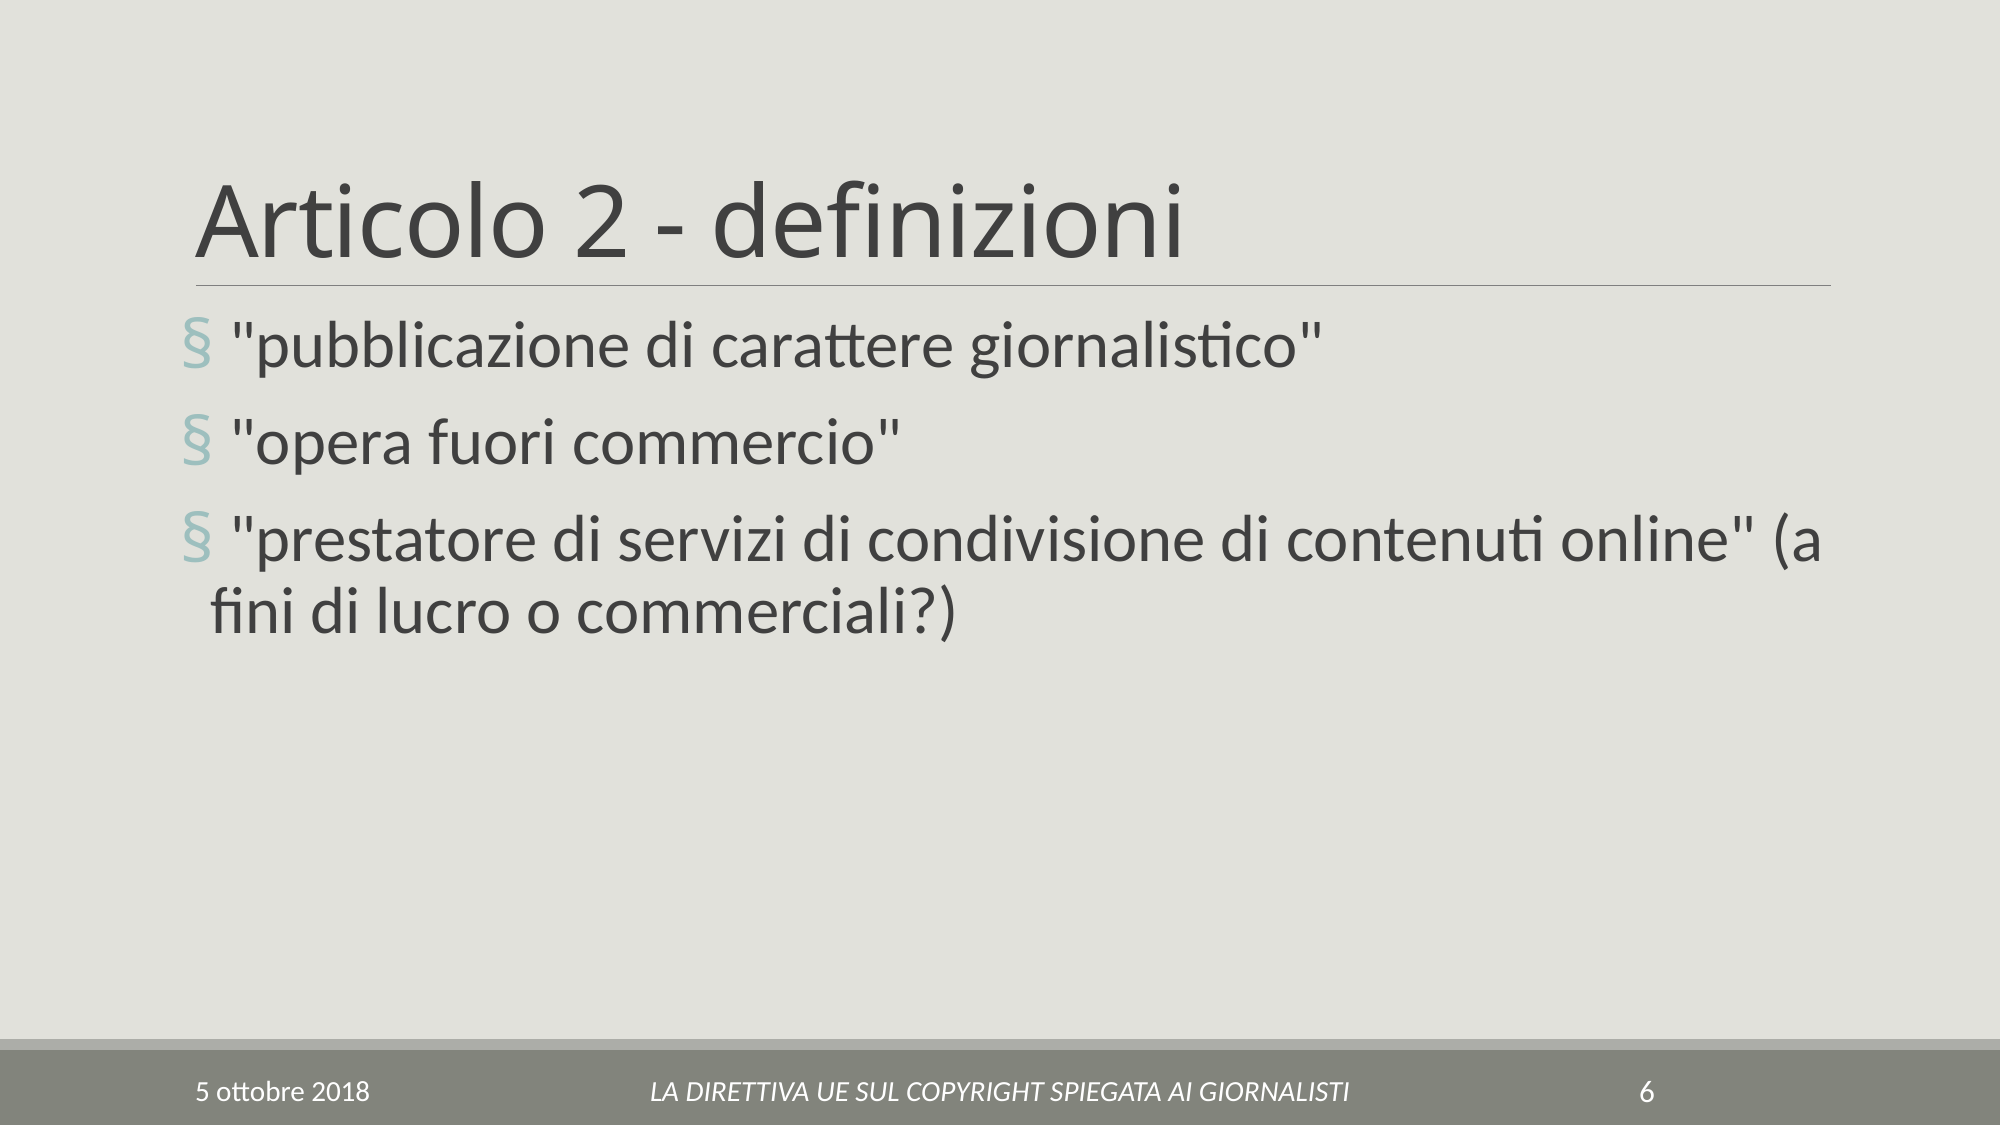

# Articolo 2 - definizioni
 "pubblicazione di carattere giornalistico"
 "opera fuori commercio"
 "prestatore di servizi di condivisione di contenuti online" (a fini di lucro o commerciali?)
5 ottobre 2018
La direttiva Ue sul copyright spiegata ai giornalisti